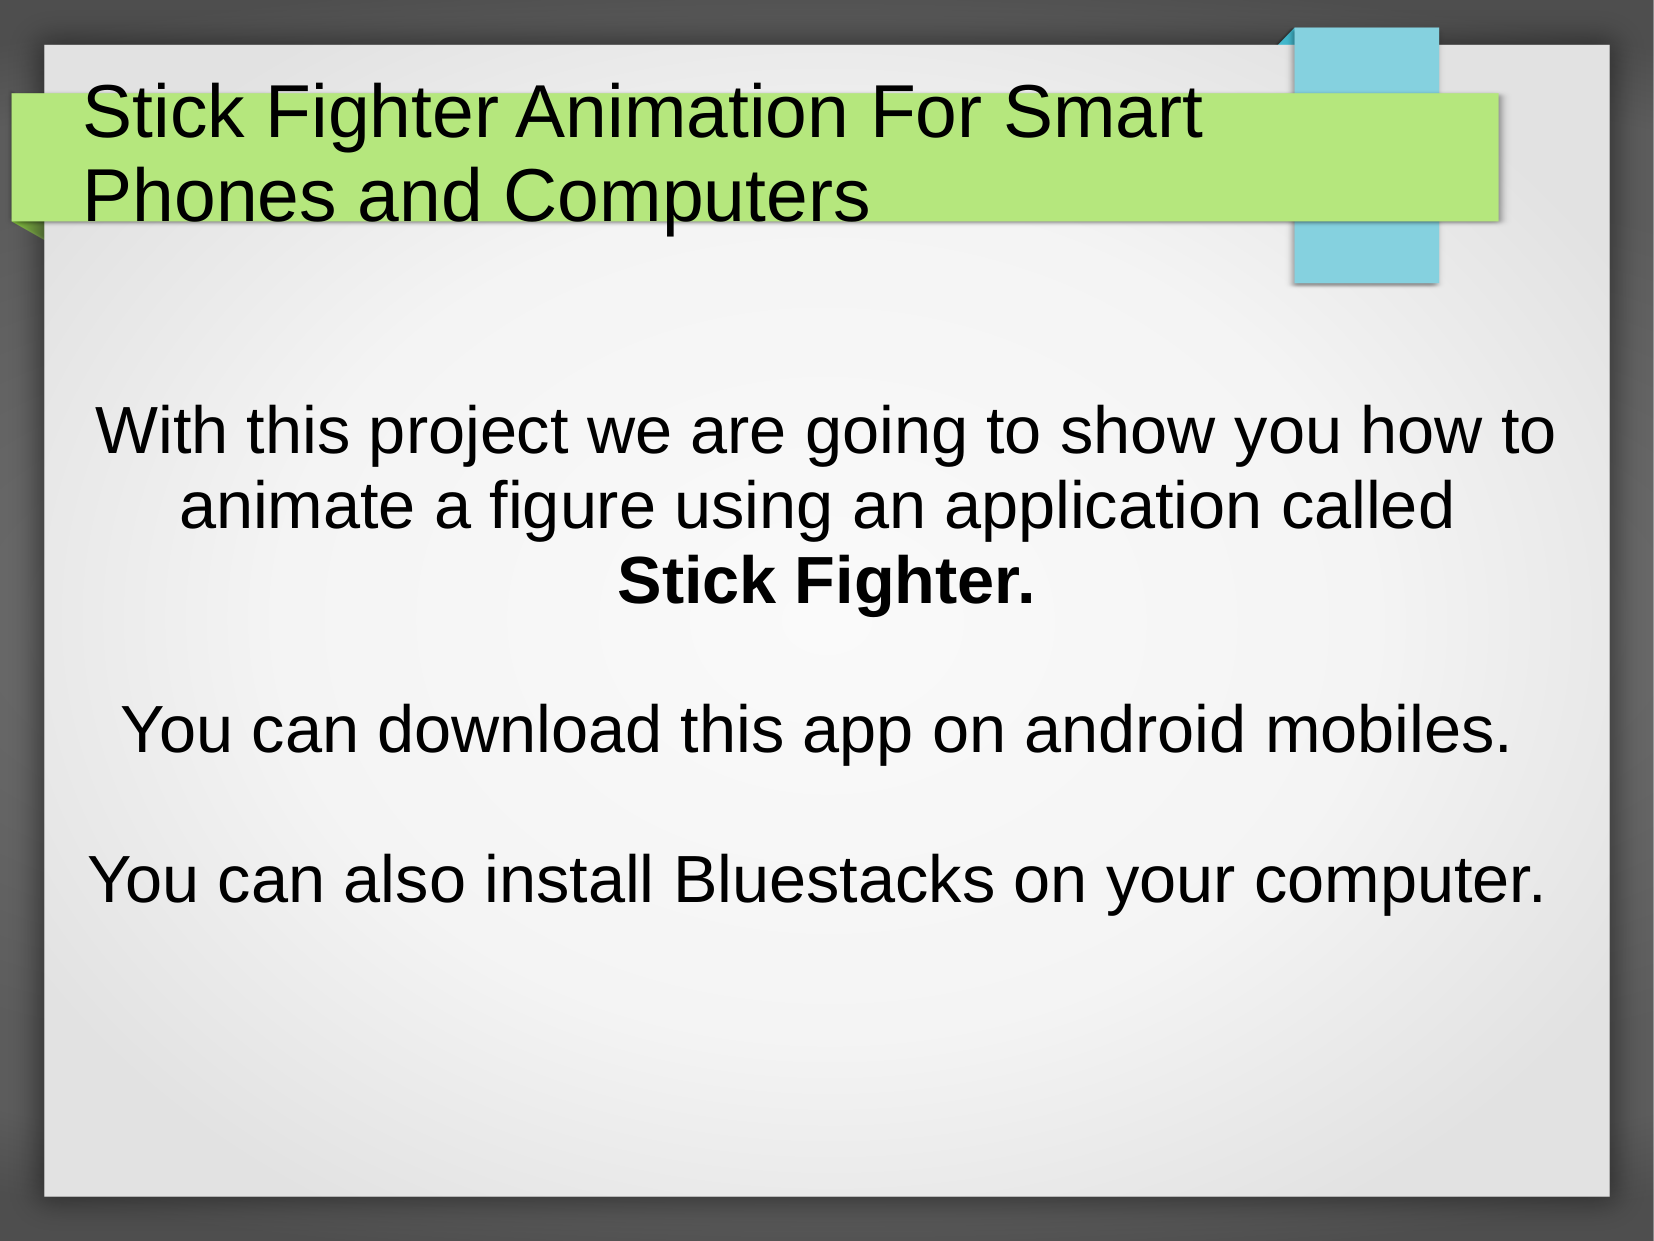

# Stick Fighter Animation For Smart Phones and Computers
With this project we are going to show you how to animate a figure using an application called
Stick Fighter.
You can download this app on android mobiles.
You can also install Bluestacks on your computer.